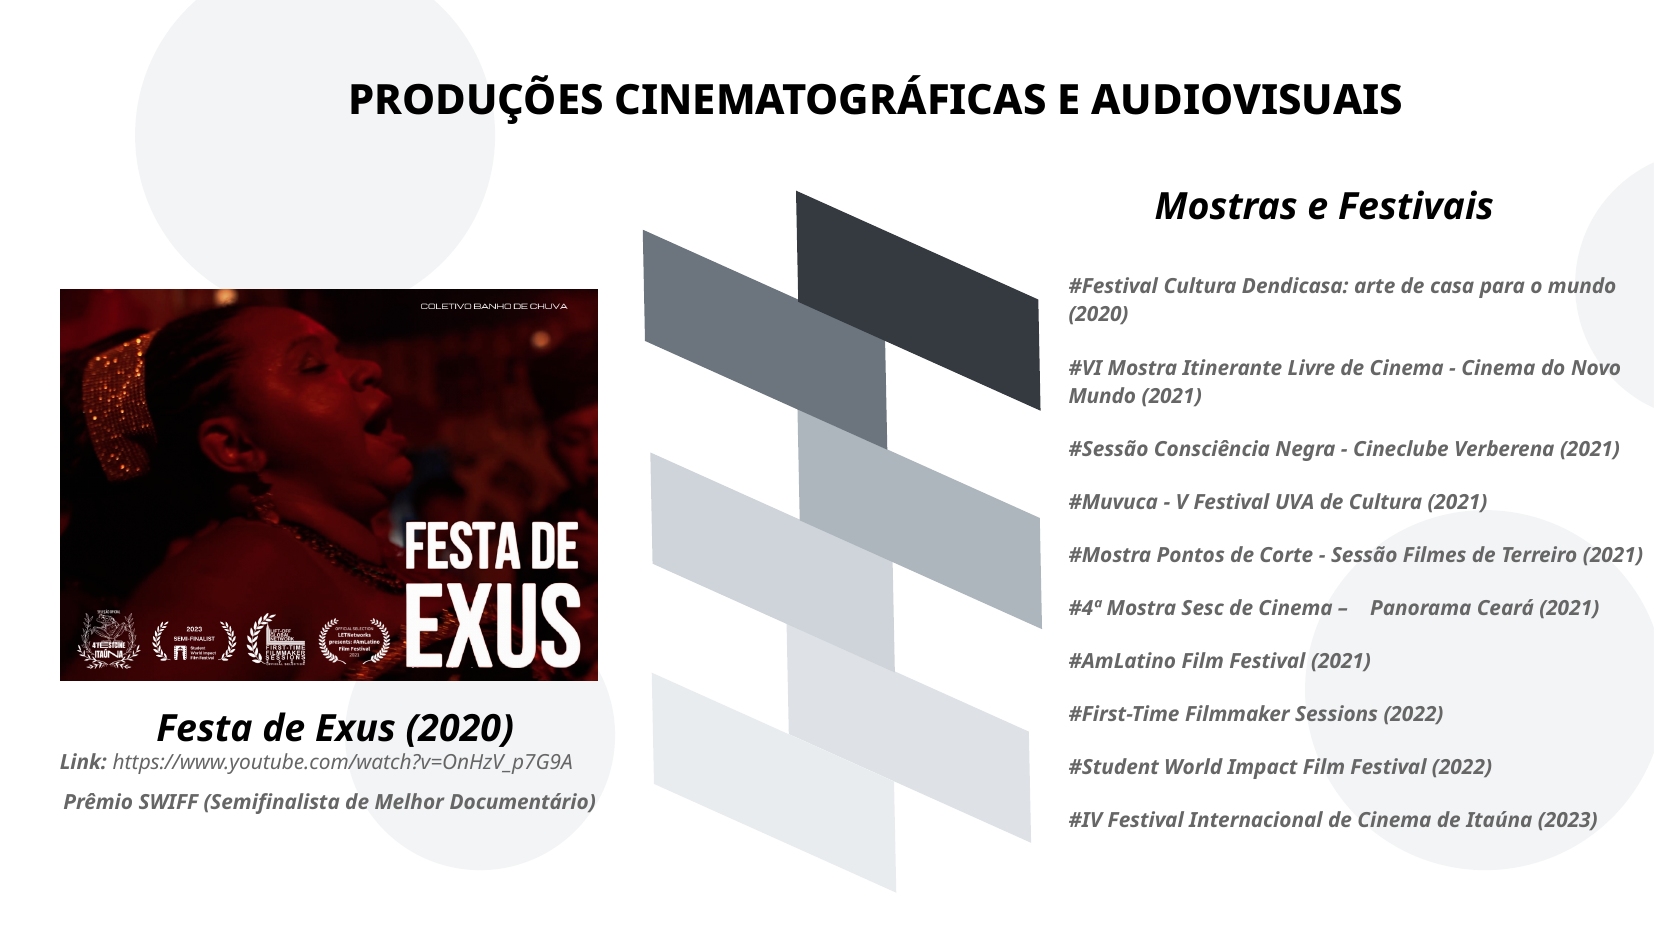

PRODUÇÕES CINEMATOGRÁFICAS E AUDIOVISUAIS
Mostras e Festivais
#Festival Cultura Dendicasa: arte de casa para o mundo (2020)
#VI Mostra Itinerante Livre de Cinema - Cinema do Novo Mundo (2021)
#Sessão Consciência Negra - Cineclube Verberena (2021)
#Muvuca - V Festival UVA de Cultura (2021)
#Mostra Pontos de Corte - Sessão Filmes de Terreiro (2021)
#4ª Mostra Sesc de Cinema – Panorama Ceará (2021)
#AmLatino Film Festival (2021)
#First-Time Filmmaker Sessions (2022)
#Student World Impact Film Festival (2022)
#IV Festival Internacional de Cinema de Itaúna (2023)
Ipsum
Festa de Exus (2020)
Link: https://www.youtube.com/watch?v=OnHzV_p7G9A
Prêmio SWIFF (Semifinalista de Melhor Documentário)